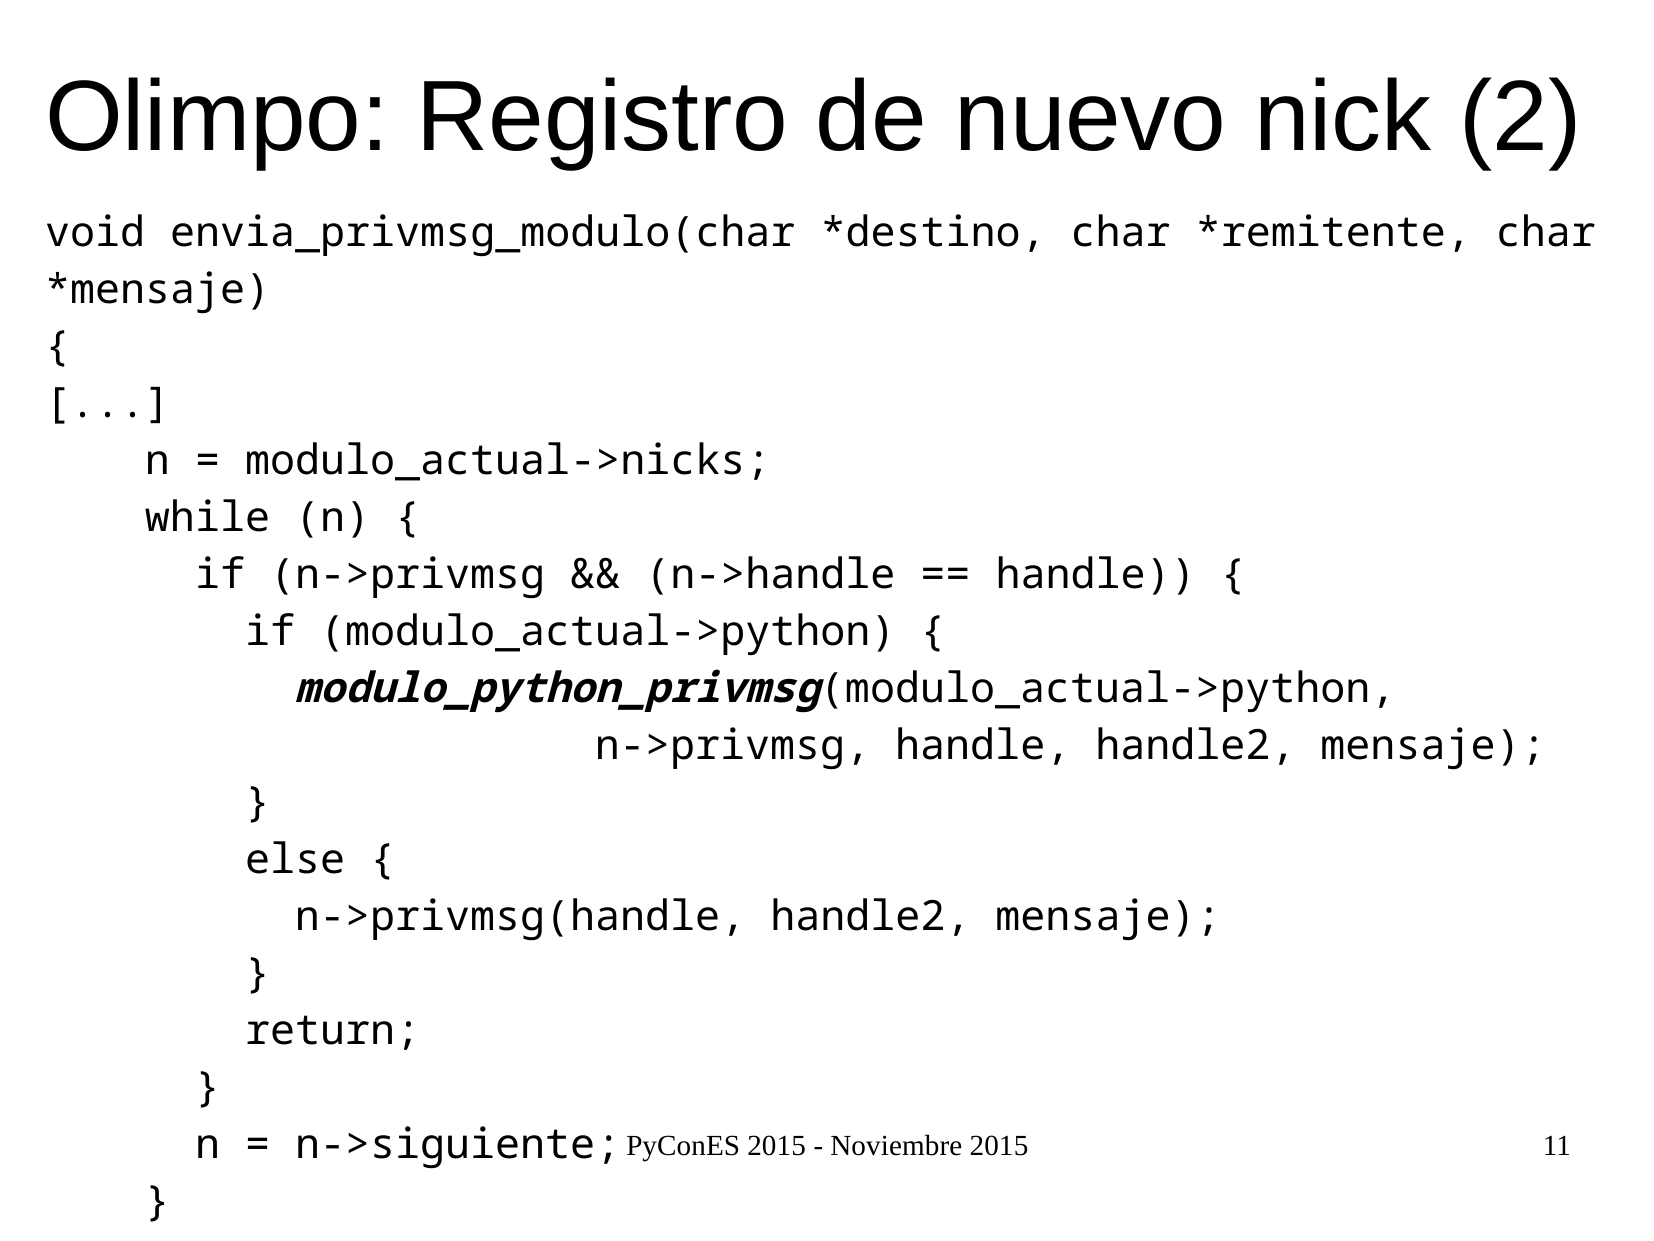

# Olimpo: Registro de nuevo nick (2)
void envia_privmsg_modulo(char *destino, char *remitente, char *mensaje)
{
[...]
 n = modulo_actual->nicks;
 while (n) {
 if (n->privmsg && (n->handle == handle)) {
 if (modulo_actual->python) {
 modulo_python_privmsg(modulo_actual->python,
 n->privmsg, handle, handle2, mensaje);
 }
 else {
 n->privmsg(handle, handle2, mensaje);
 }
 return;
 }
 n = n->siguiente;
 }
[...]
PyConES 2015 - Noviembre 2015
11